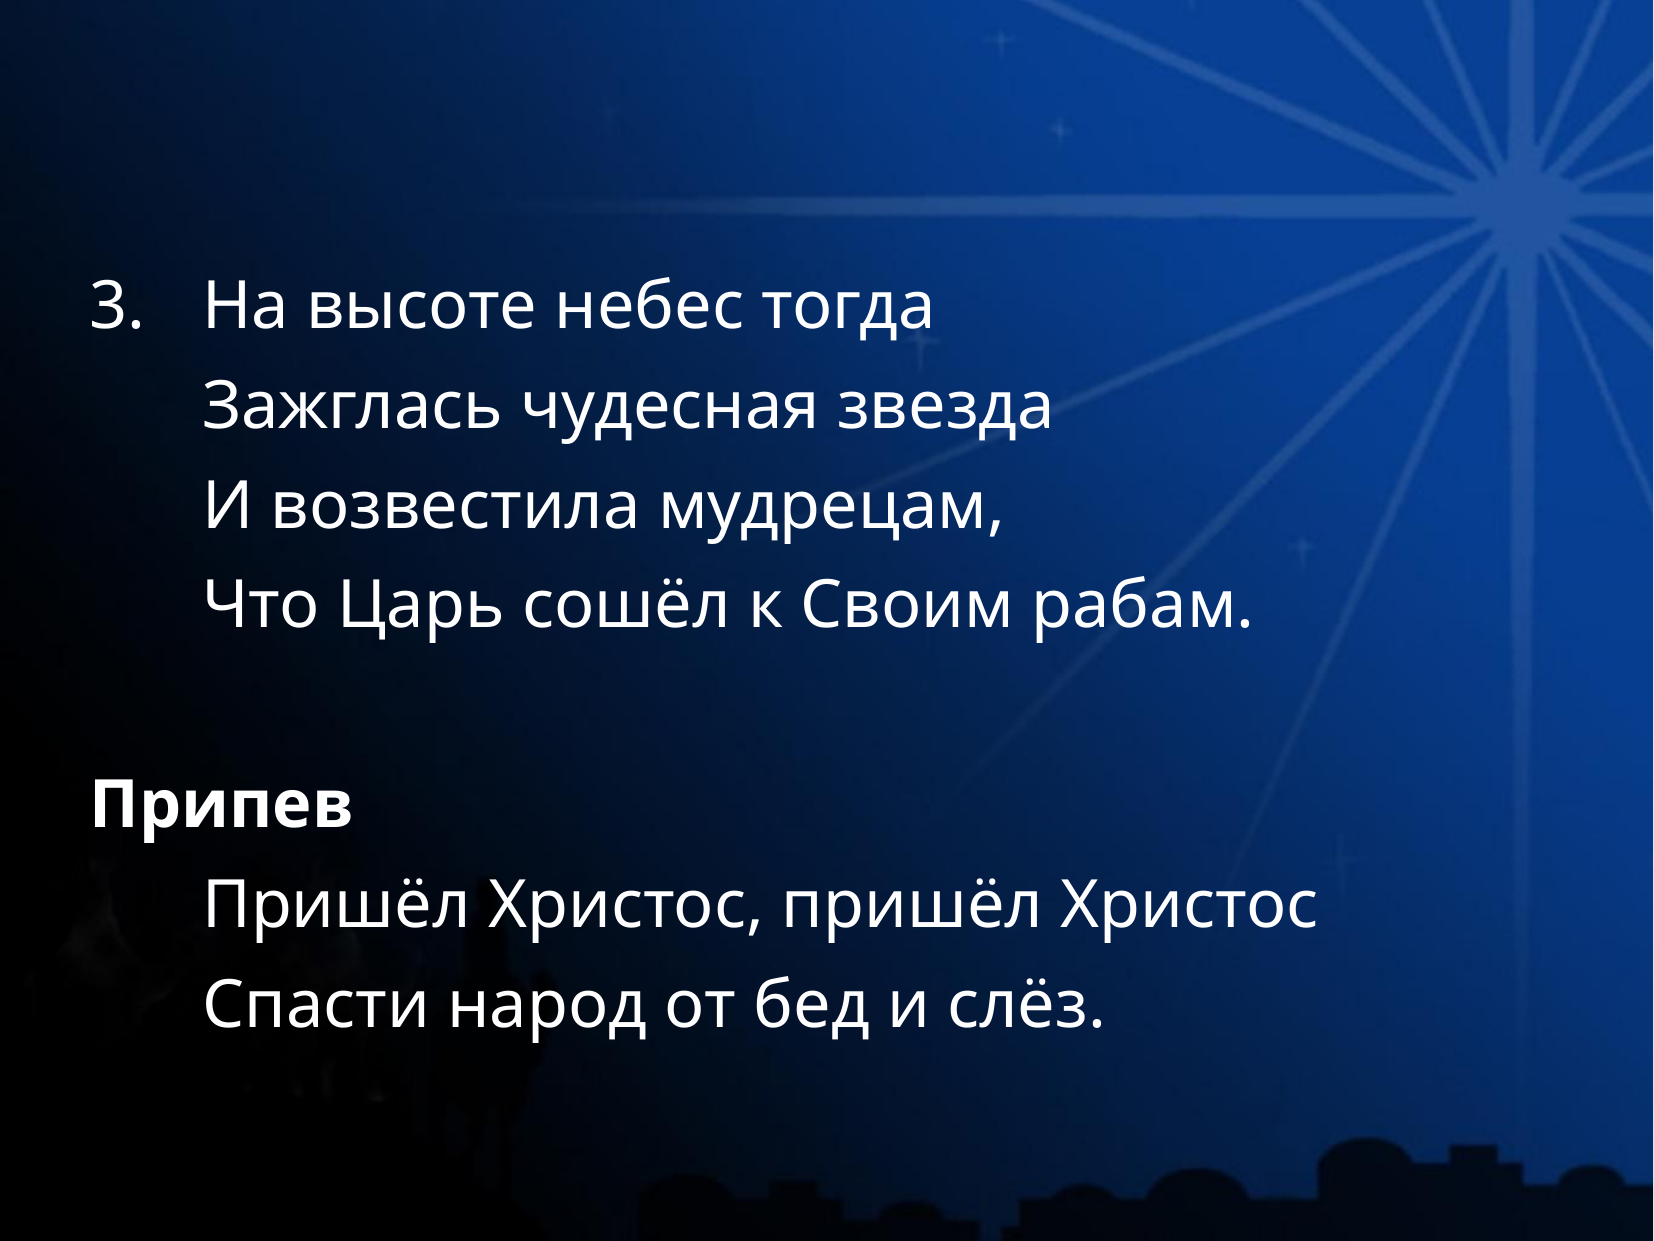

3.	На высоте небес тогда
	Зажглась чудесная звезда
	И возвестила мудрецам,
	Что Царь сошёл к Своим рабам.
Припев
	Пришёл Христос, пришёл Христос
	Спасти народ от бед и слёз.